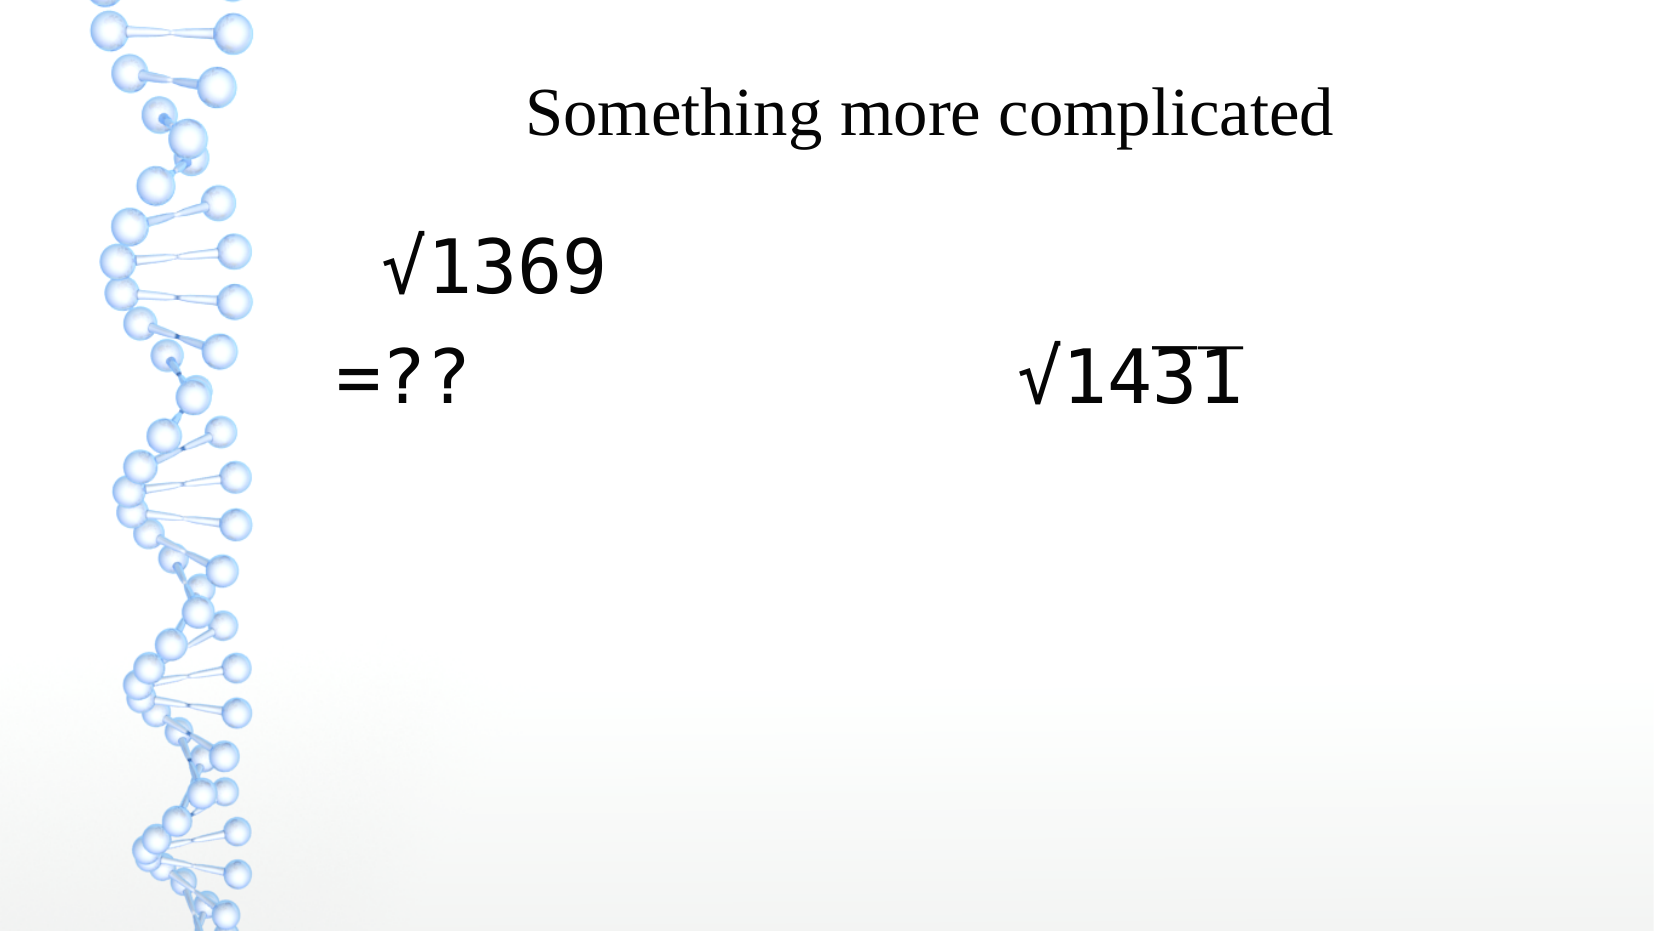

# Something more complicated
 √1369
=??
√14̅̅3̅1